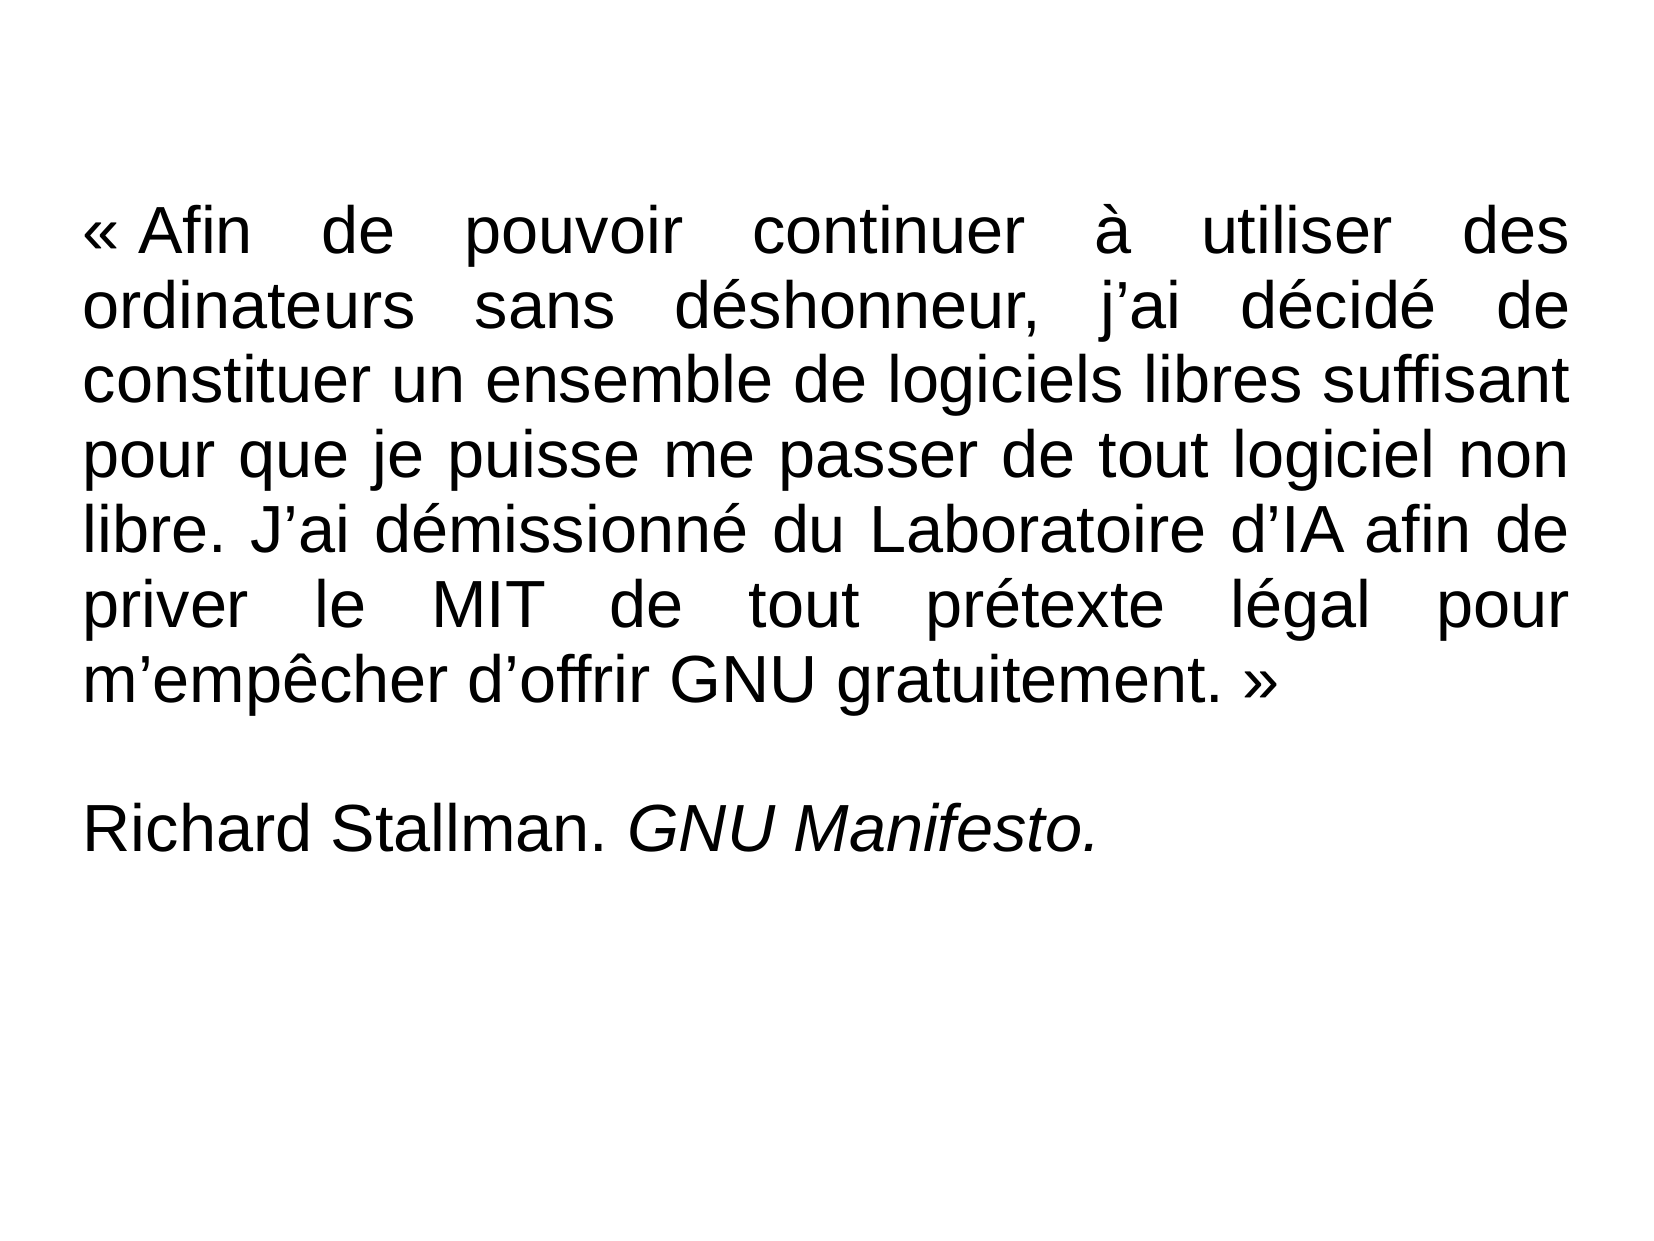

# « Afin de pouvoir continuer à utiliser des ordinateurs sans déshonneur, j’ai décidé de constituer un ensemble de logiciels libres suffisant pour que je puisse me passer de tout logiciel non libre. J’ai démissionné du Laboratoire d’IA afin de priver le MIT de tout prétexte légal pour m’empêcher d’offrir GNU gratuitement. »
Richard Stallman. GNU Manifesto.